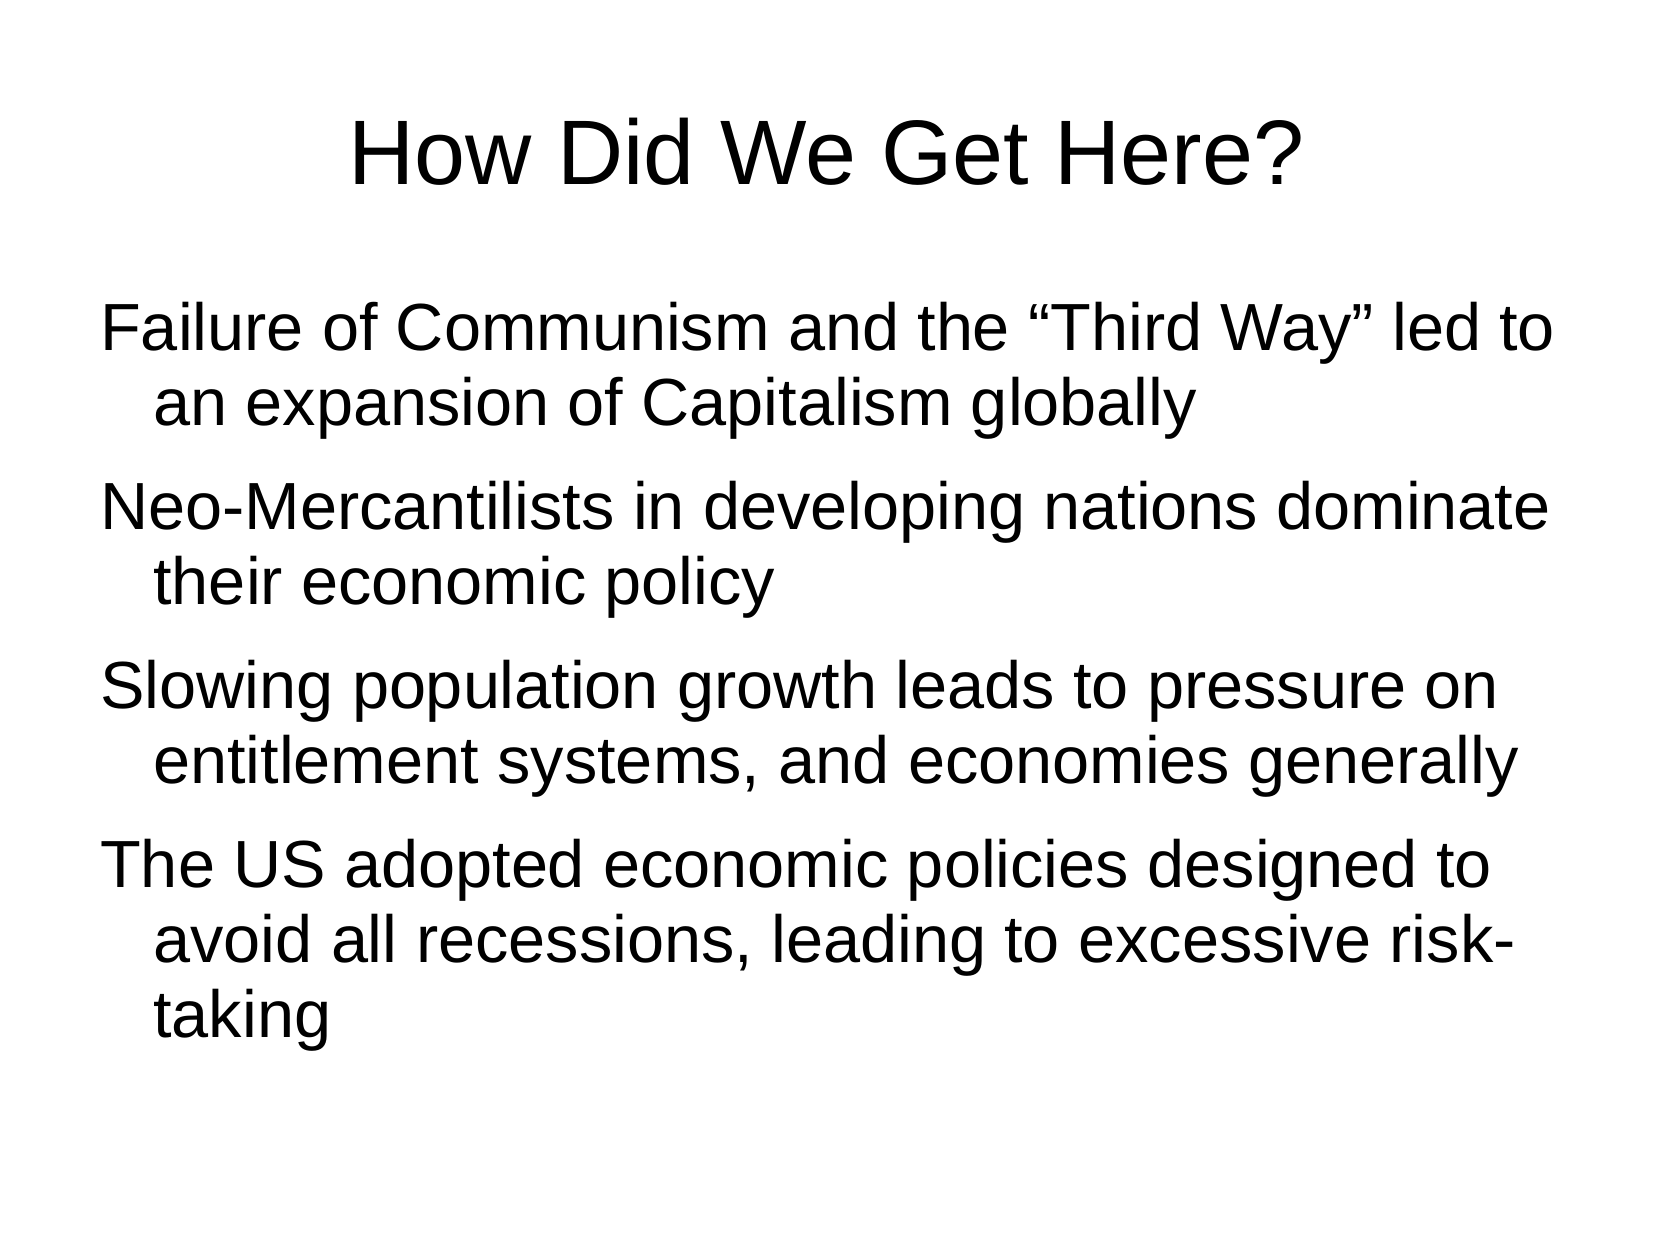

# How Did We Get Here?
Failure of Communism and the “Third Way” led to an expansion of Capitalism globally
Neo-Mercantilists in developing nations dominate their economic policy
Slowing population growth leads to pressure on entitlement systems, and economies generally
The US adopted economic policies designed to avoid all recessions, leading to excessive risk-taking